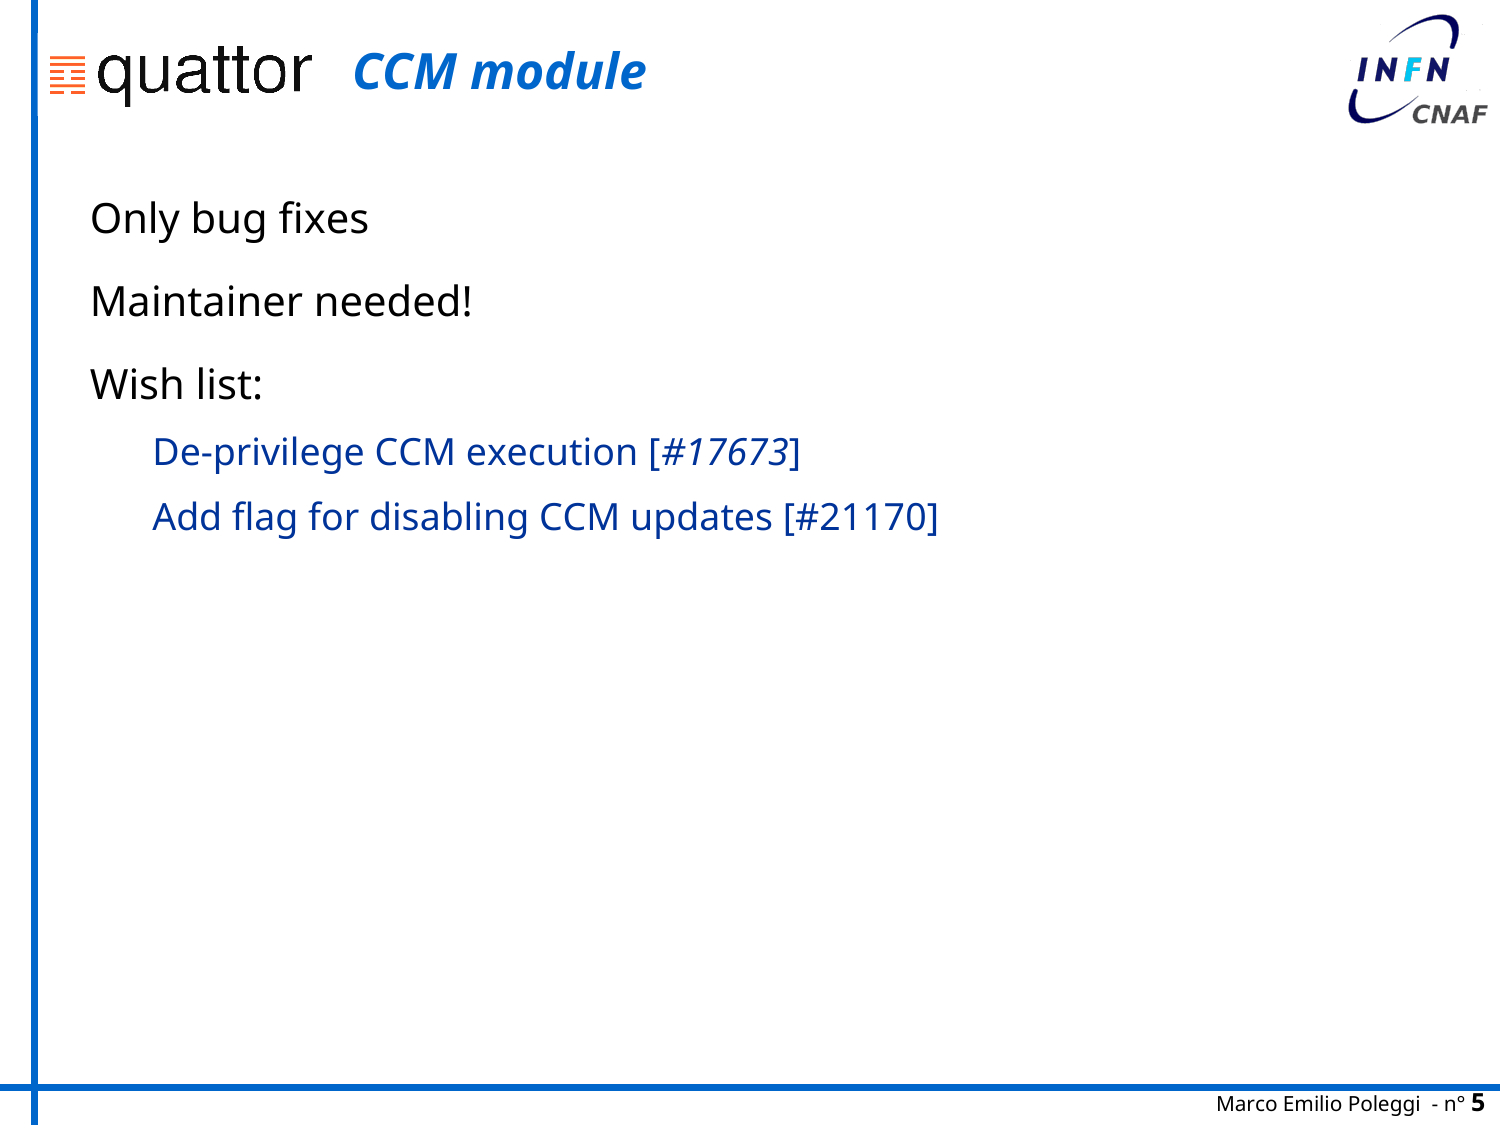

# CCM module
Only bug fixes
Maintainer needed!
Wish list:
De-privilege CCM execution [#17673]
Add flag for disabling CCM updates [#21170]